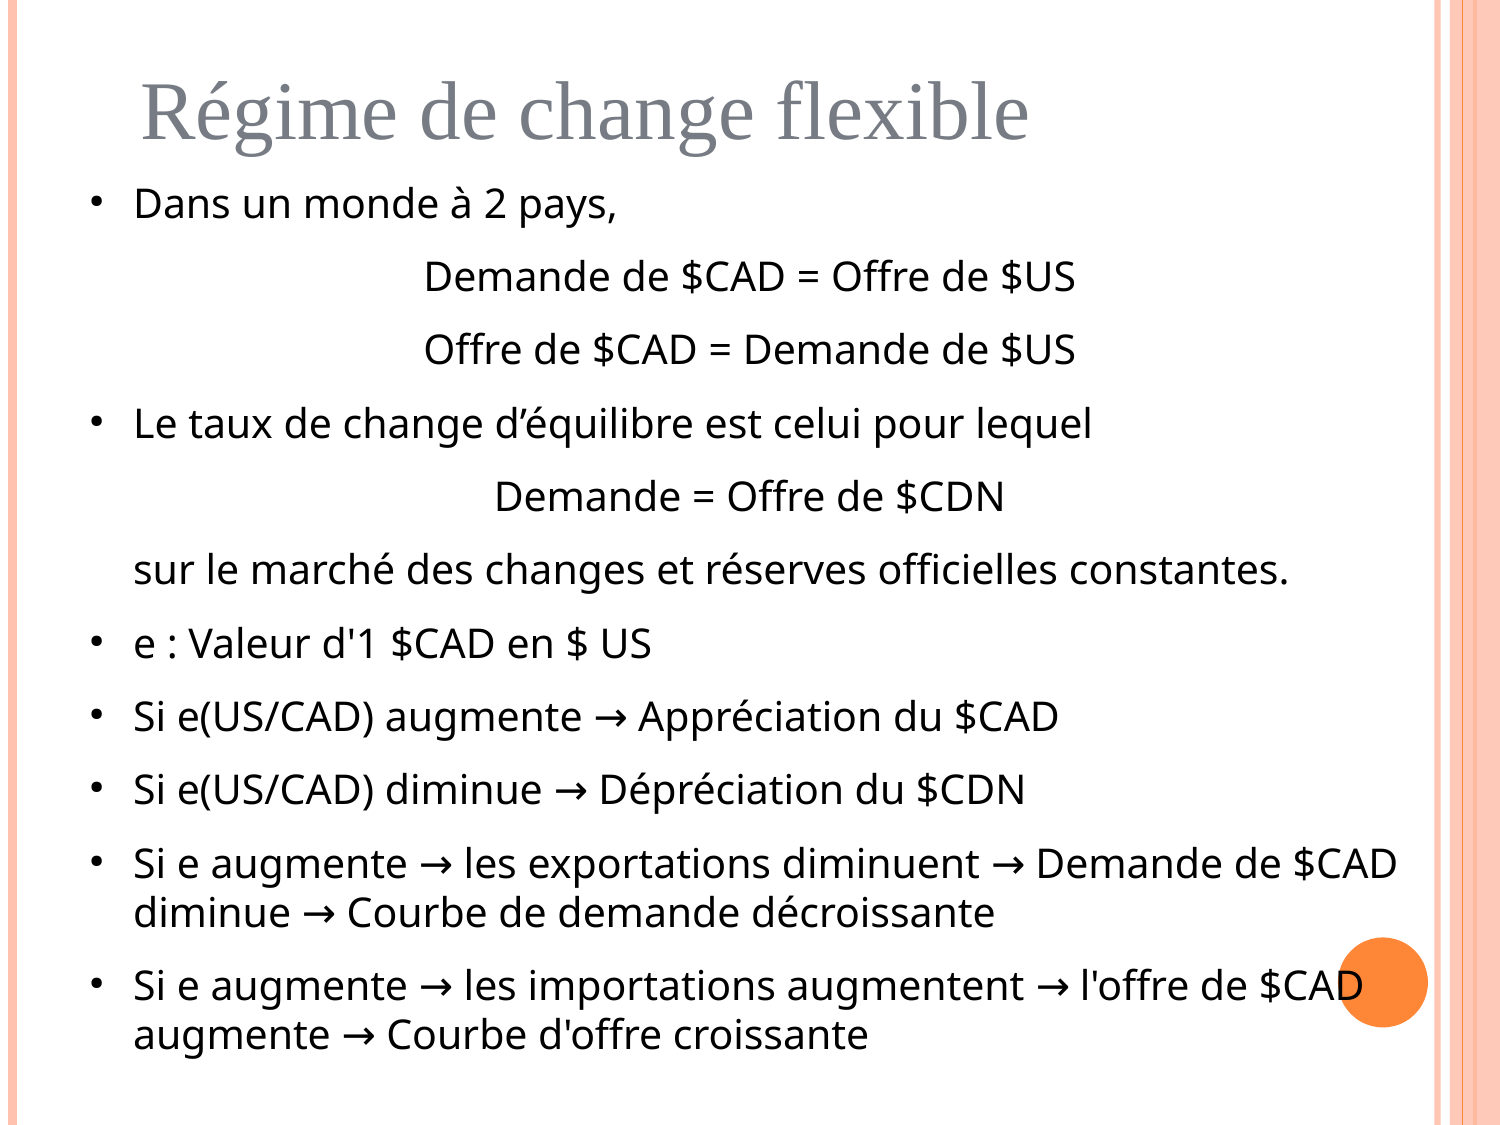

Régime de change flexible
# Dans un monde à 2 pays,
Demande de $CAD = Offre de $US
Offre de $CAD = Demande de $US
Le taux de change d’équilibre est celui pour lequel
Demande = Offre de $CDN
sur le marché des changes et réserves officielles constantes.
e : Valeur d'1 $CAD en $ US
Si e(US/CAD) augmente → Appréciation du $CAD
Si e(US/CAD) diminue → Dépréciation du $CDN
Si e augmente → les exportations diminuent → Demande de $CAD diminue → Courbe de demande décroissante
Si e augmente → les importations augmentent → l'offre de $CAD augmente → Courbe d'offre croissante